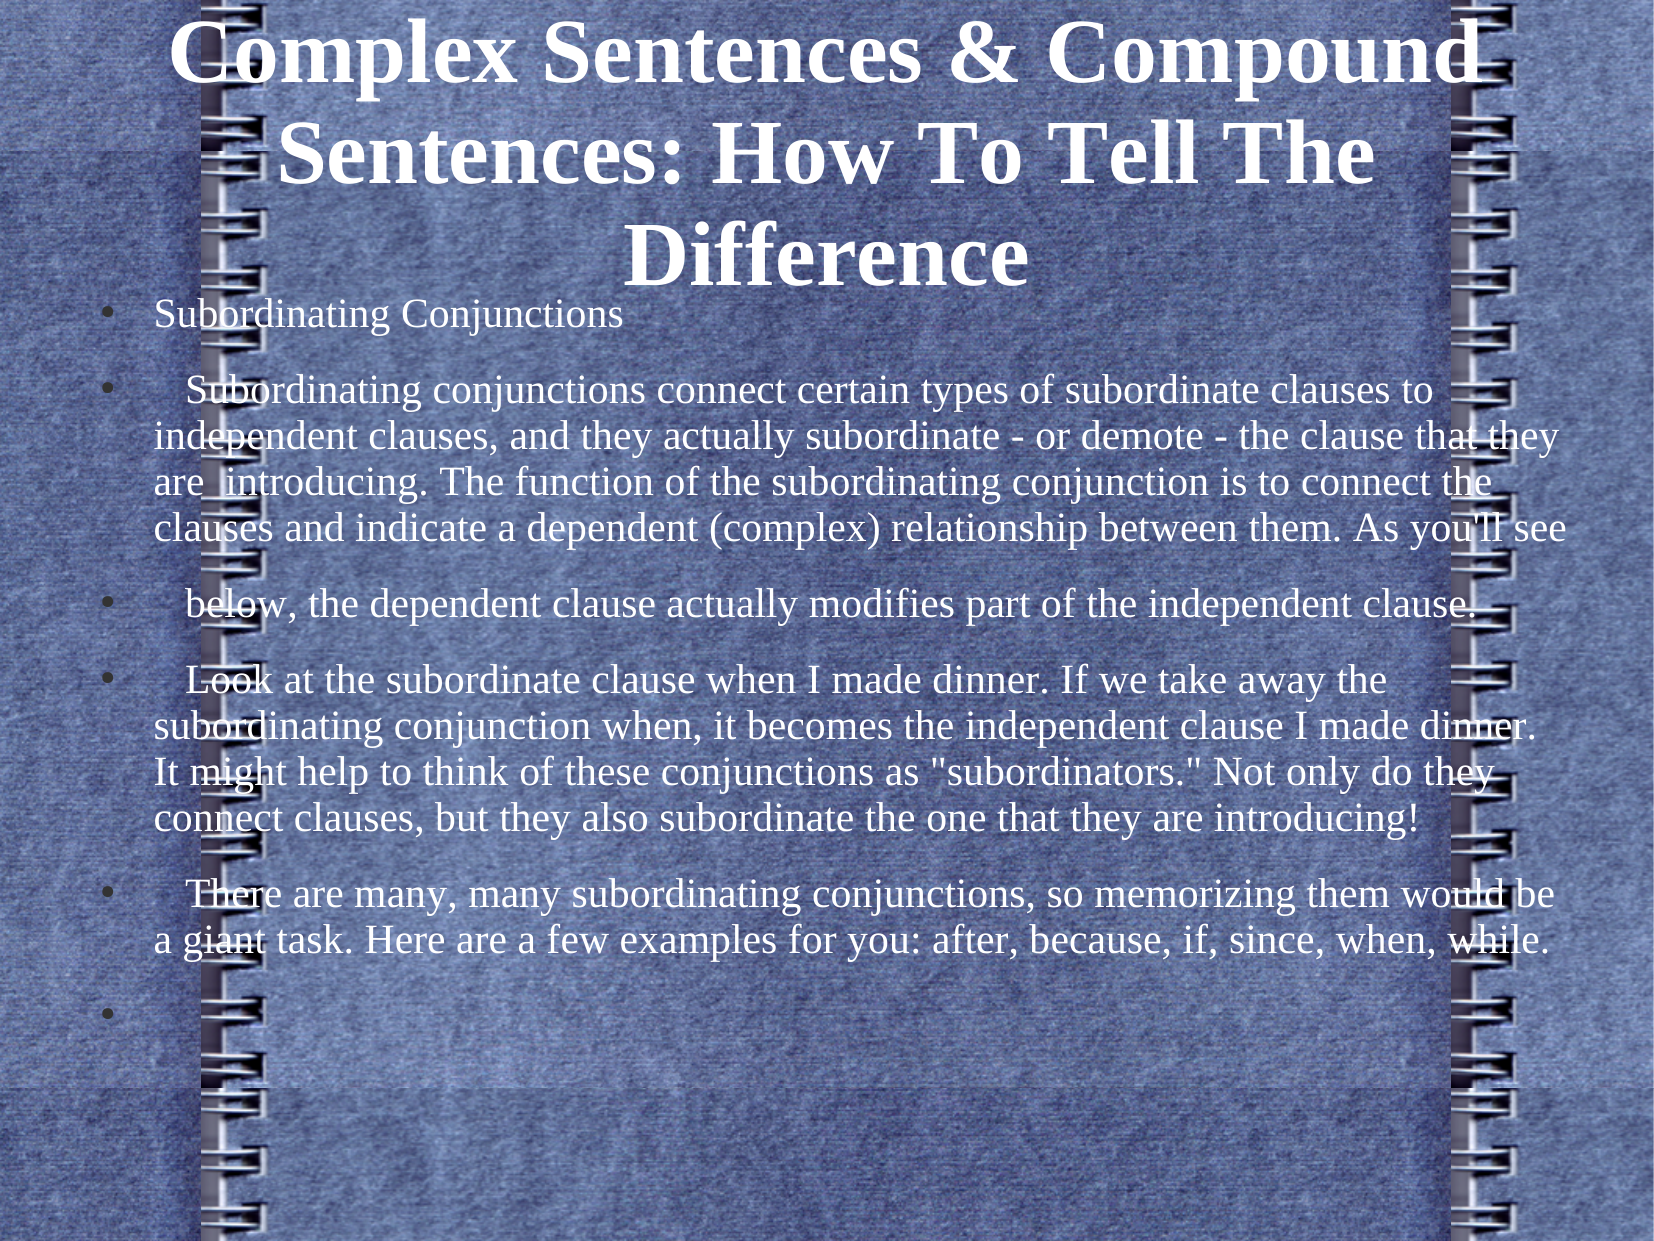

# Complex Sentences & Compound Sentences: How To Tell The Difference
Subordinating Conjunctions
 Subordinating conjunctions connect certain types of subordinate clauses to independent clauses, and they actually subordinate - or demote - the clause that they are introducing. The function of the subordinating conjunction is to connect the clauses and indicate a dependent (complex) relationship between them. As you'll see
 below, the dependent clause actually modifies part of the independent clause.
 Look at the subordinate clause when I made dinner. If we take away the subordinating conjunction when, it becomes the independent clause I made dinner. It might help to think of these conjunctions as "subordinators." Not only do they connect clauses, but they also subordinate the one that they are introducing!
 There are many, many subordinating conjunctions, so memorizing them would be a giant task. Here are a few examples for you: after, because, if, since, when, while.